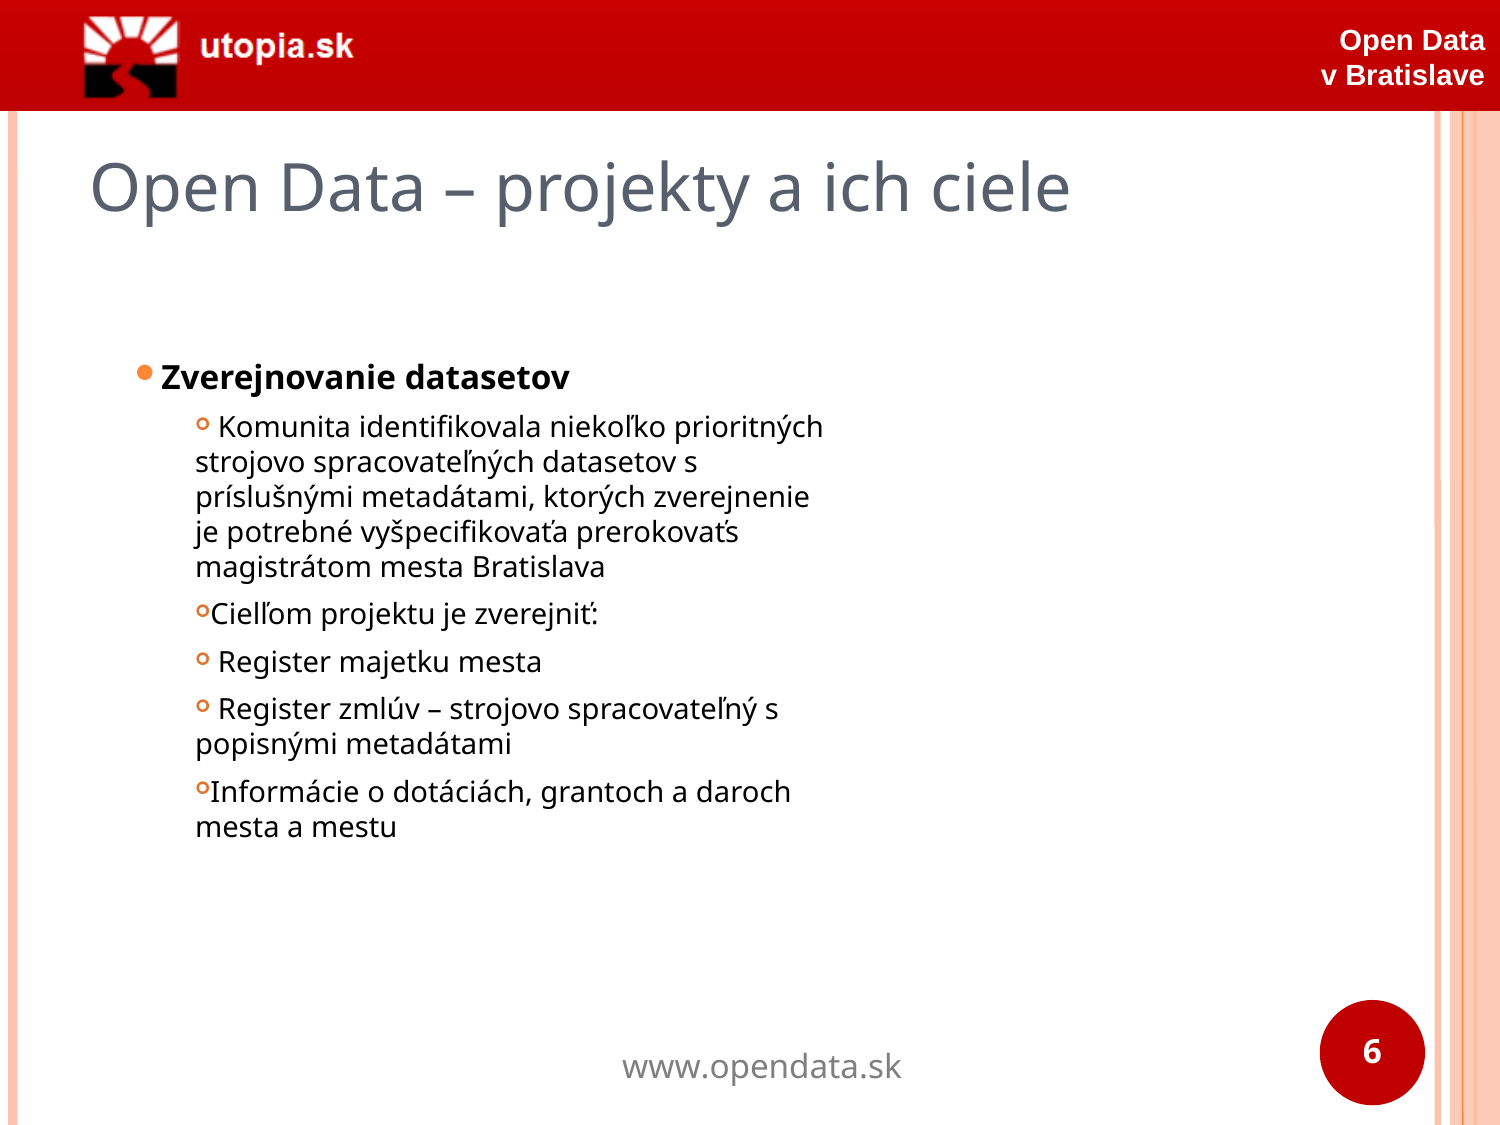

# Open Data – projekty a ich ciele
Zverejnovanie datasetov
 Komunita identifikovala niekoľko prioritných strojovo spracovateľných datasetov s príslušnými metadátami, ktorých zverejnenie je potrebné vyšpecifikovaťa prerokovaťs magistrátom mesta Bratislava
Cielľom projektu je zverejniť:
 Register majetku mesta
 Register zmlúv – strojovo spracovateľný s popisnými metadátami
Informácie o dotáciách, grantoch a daroch mesta a mestu